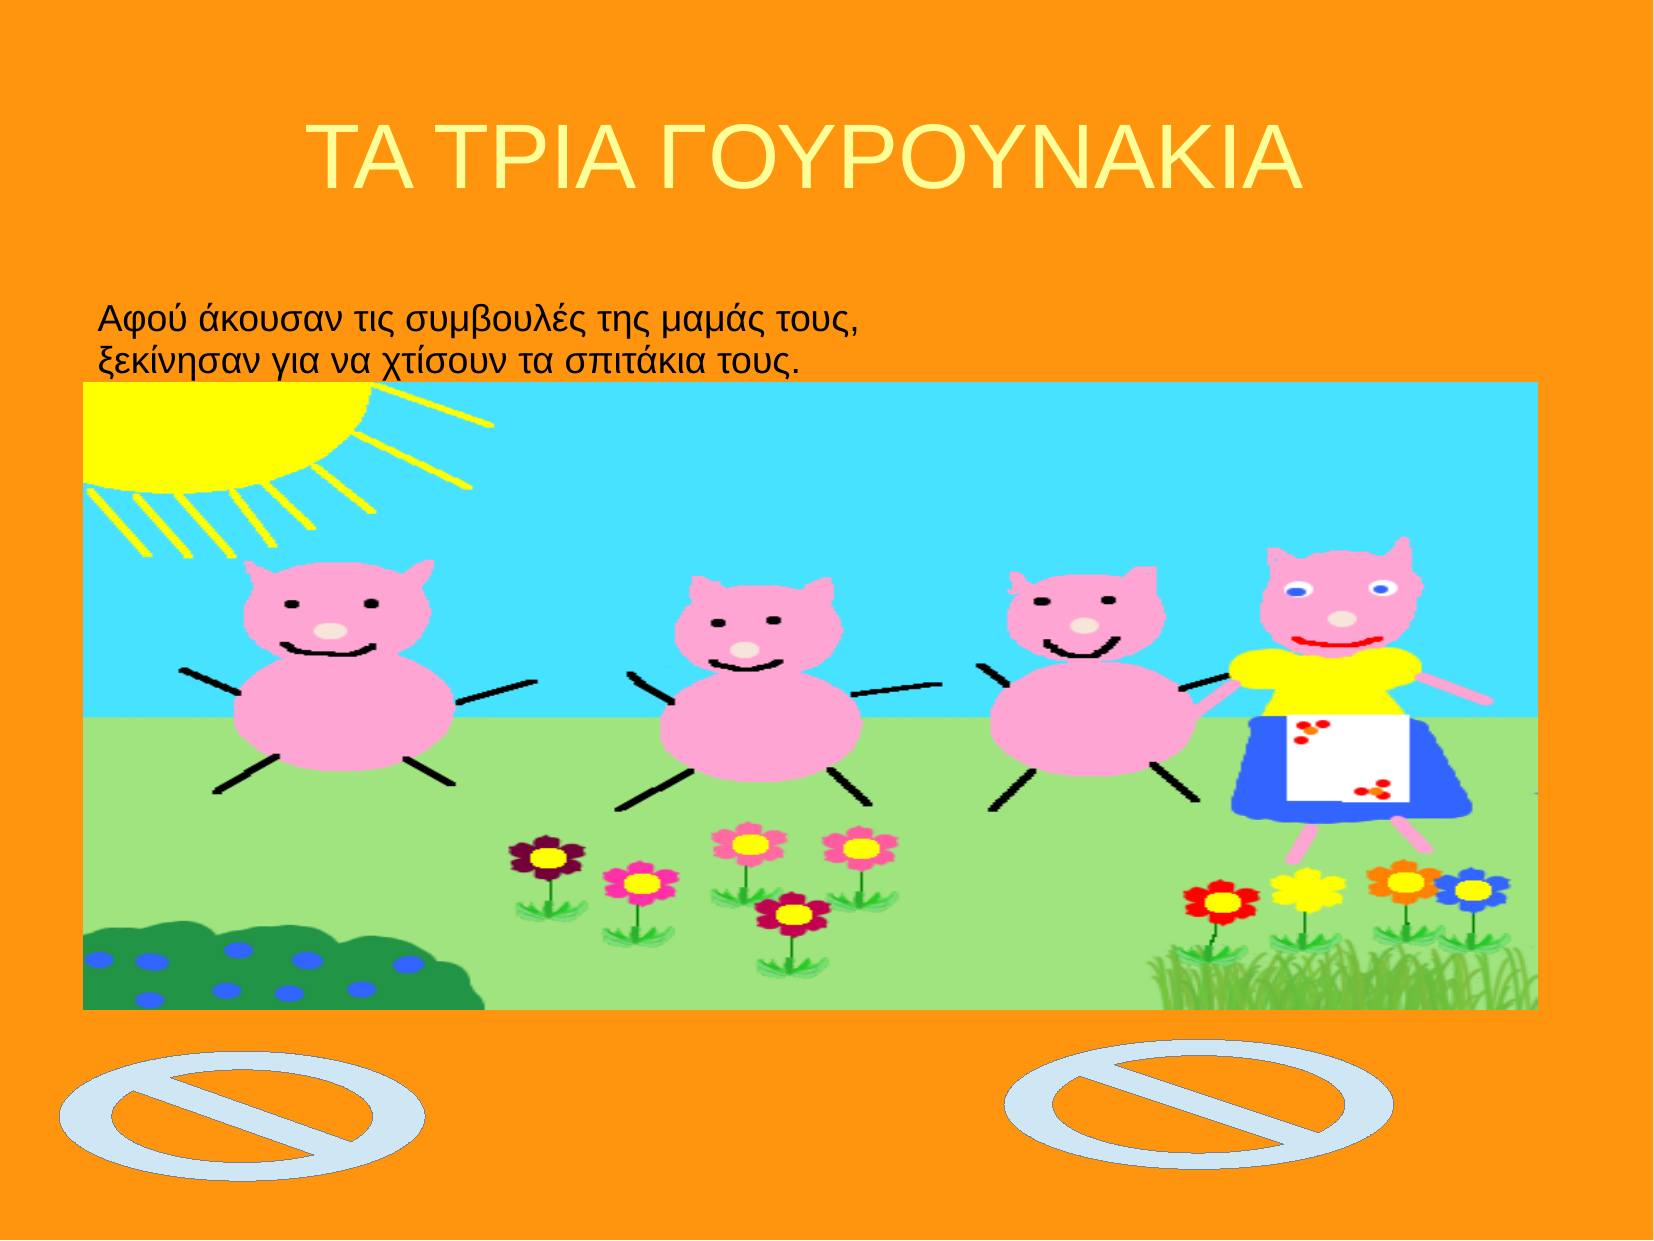

# ΤΑ ΤΡΙΑ ΓΟΥΡΟΥΝΑΚΙΑ
Αφού άκουσαν τις συμβουλές της μαμάς τους,
ξεκίνησαν για να χτίσουν τα σπιτάκια τους.